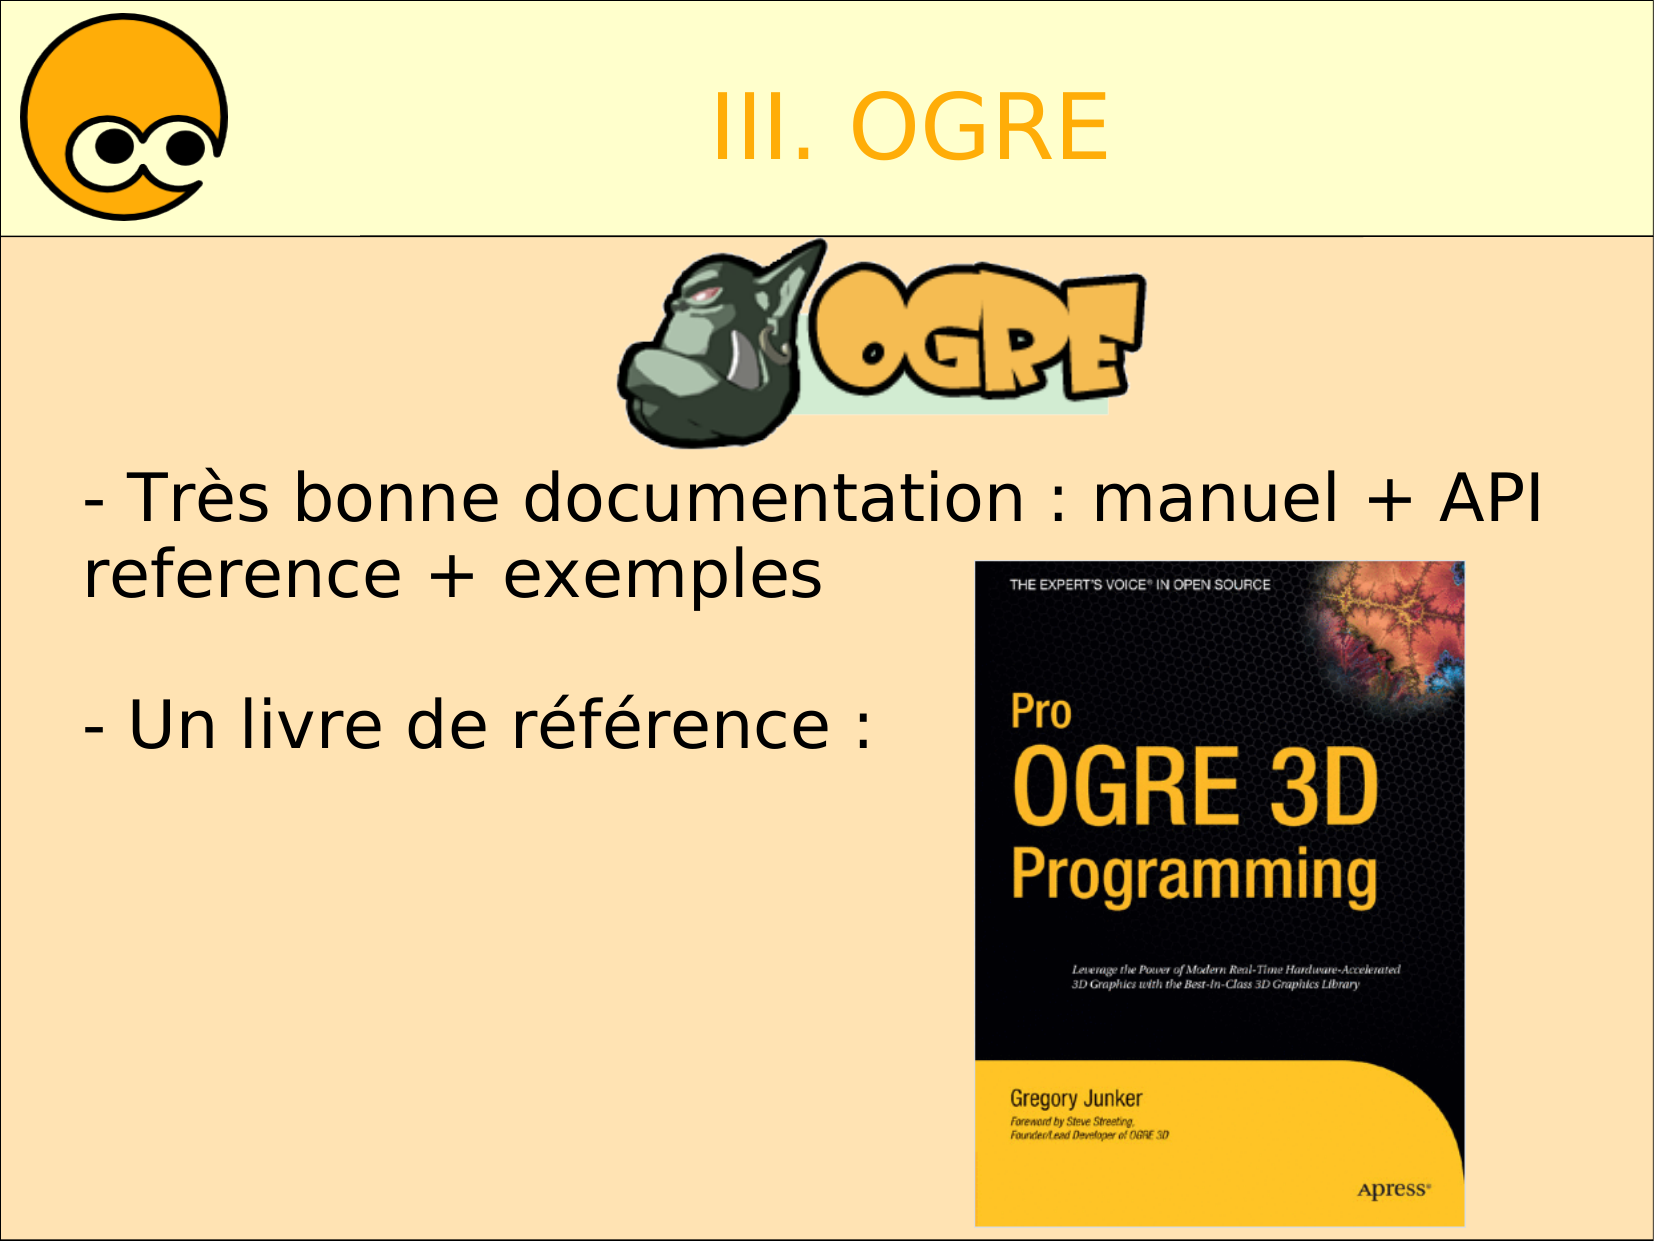

# III. OGRE
- Très bonne documentation : manuel + API reference + exemples
- Un livre de référence :